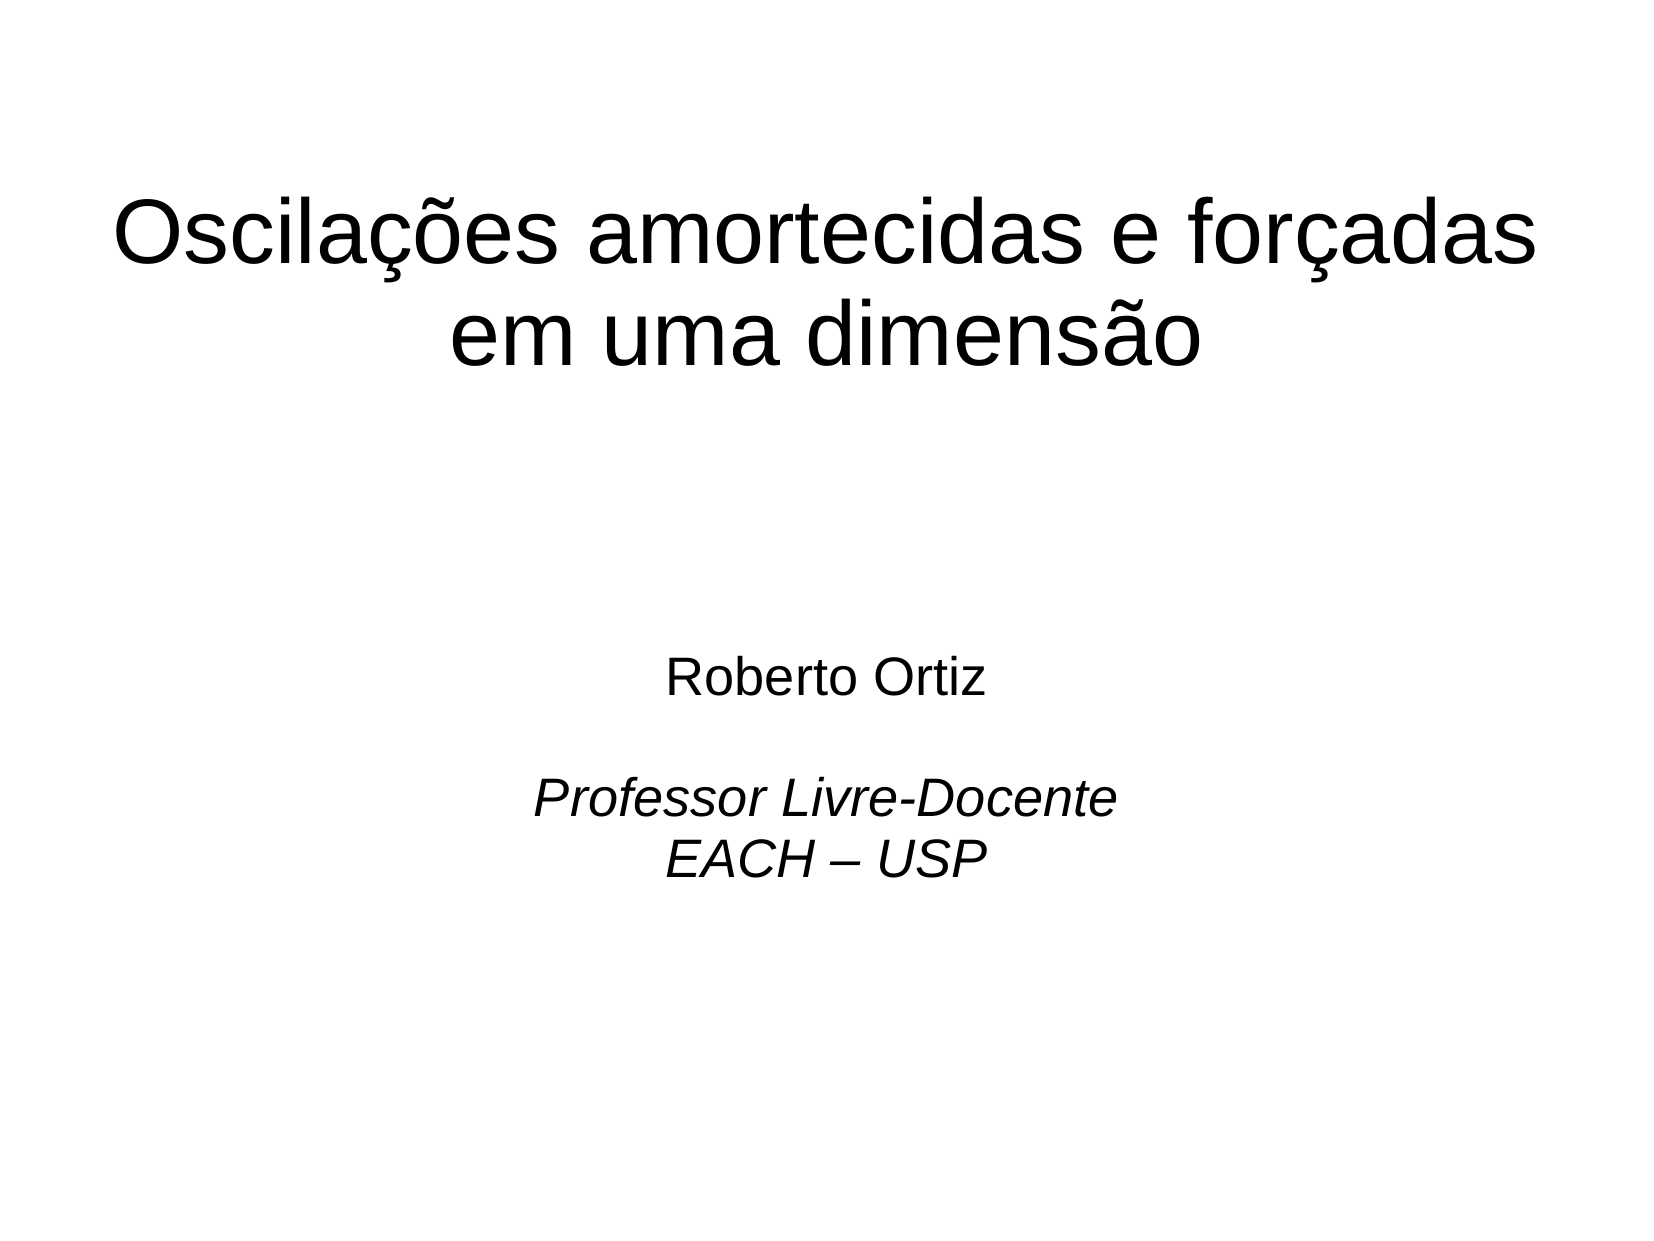

# Oscilações amortecidas e forçadas em uma dimensão
Roberto Ortiz
Professor Livre-Docente
EACH – USP